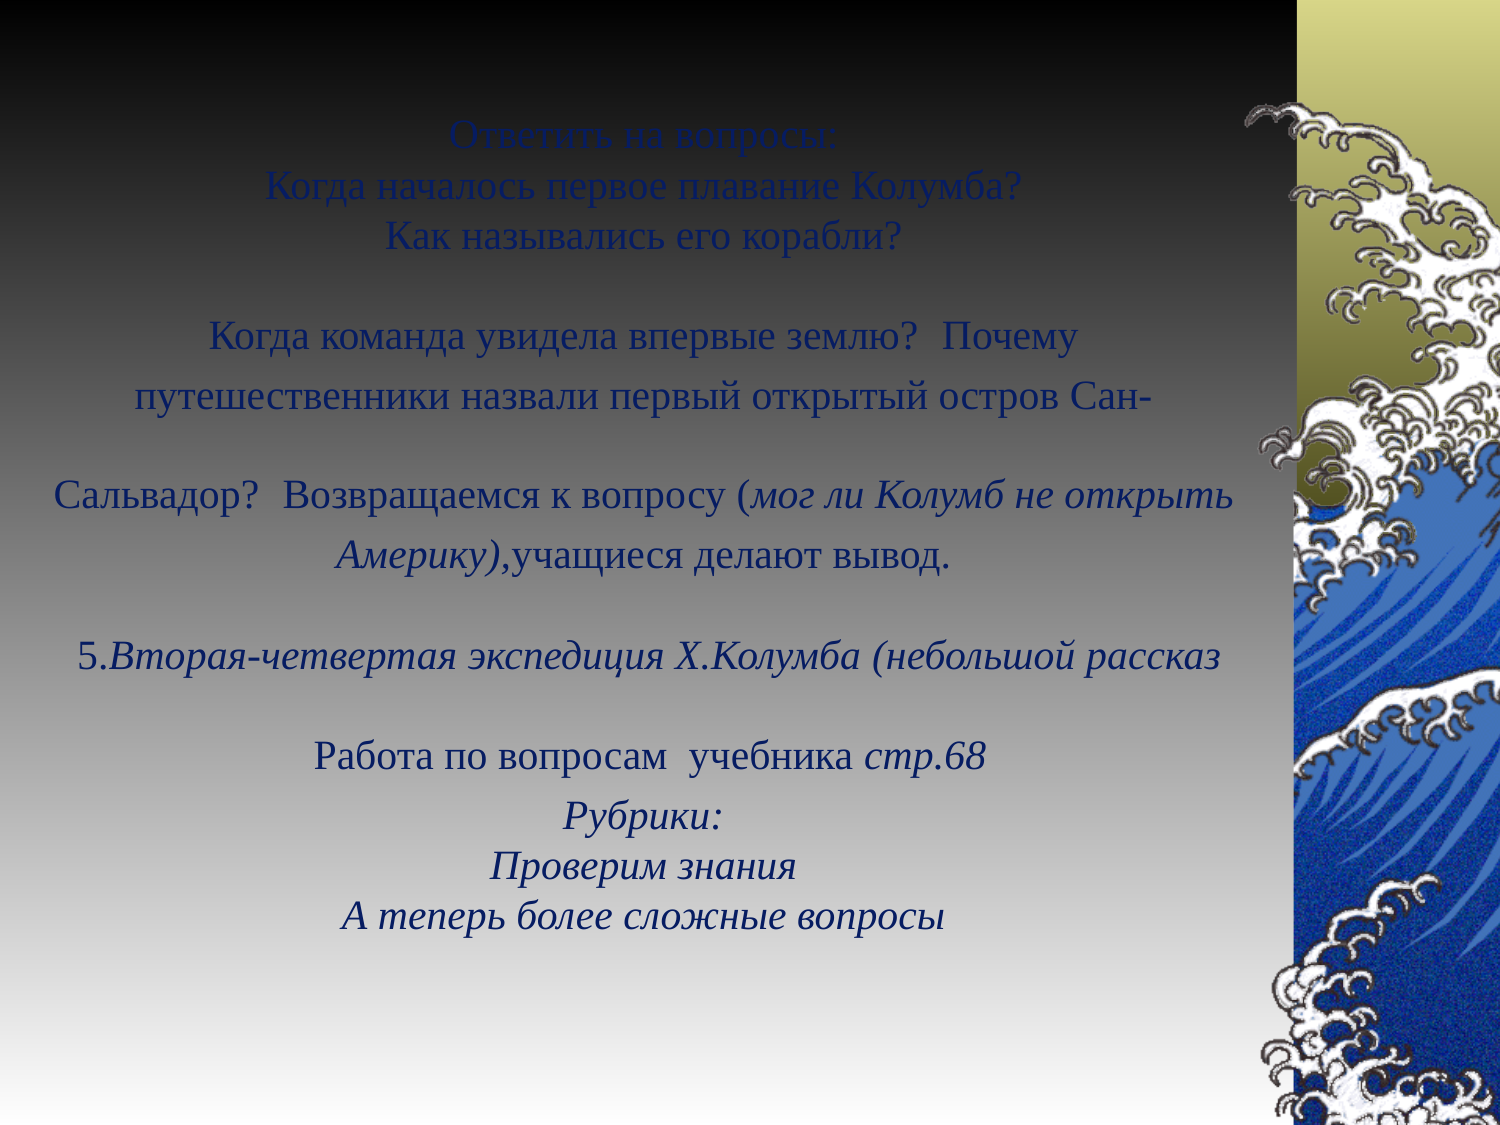

# Ответить на вопросы: Когда началось первое плавание Колумба? Как назывались его корабли? Когда команда увидела впервые землю? Почему путешественники назвали первый открытый остров Сан-Сальвадор? Возвращаемся к вопросу (мог ли Колумб не открыть Америку),учащиеся делают вывод.    5.Вторая-четвертая экспедиция Х.Колумба (небольшой рассказ Работа по вопросам учебника стр.68 Рубрики: Проверим знания А теперь более сложные вопросы